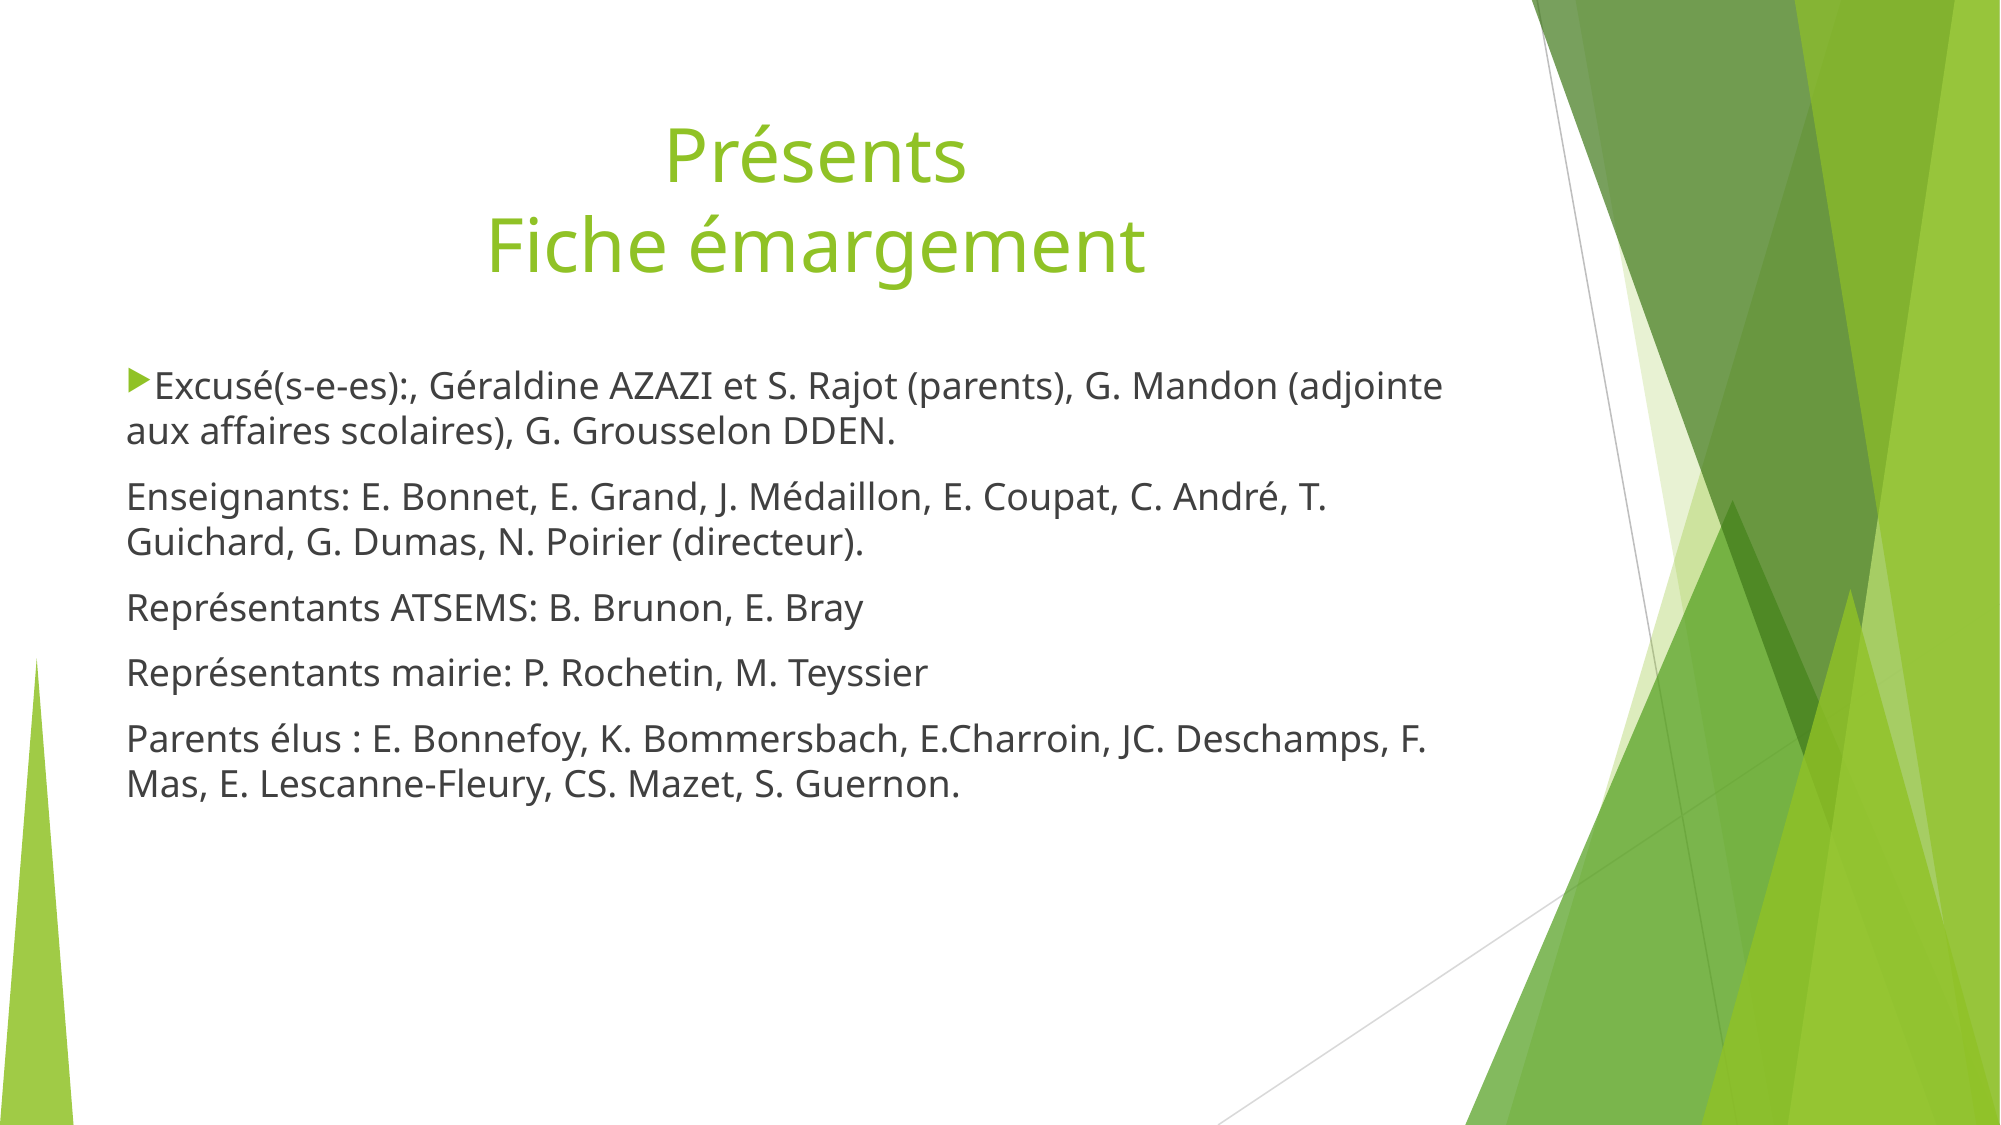

# Présents Fiche émargement
Excusé(s-e-es):, Géraldine AZAZI et S. Rajot (parents), G. Mandon (adjointe aux affaires scolaires), G. Grousselon DDEN.
Enseignants: E. Bonnet, E. Grand, J. Médaillon, E. Coupat, C. André, T. Guichard, G. Dumas, N. Poirier (directeur).
Représentants ATSEMS: B. Brunon, E. Bray
Représentants mairie: P. Rochetin, M. Teyssier
Parents élus : E. Bonnefoy, K. Bommersbach, E.Charroin, JC. Deschamps, F. Mas, E. Lescanne-Fleury, CS. Mazet, S. Guernon.